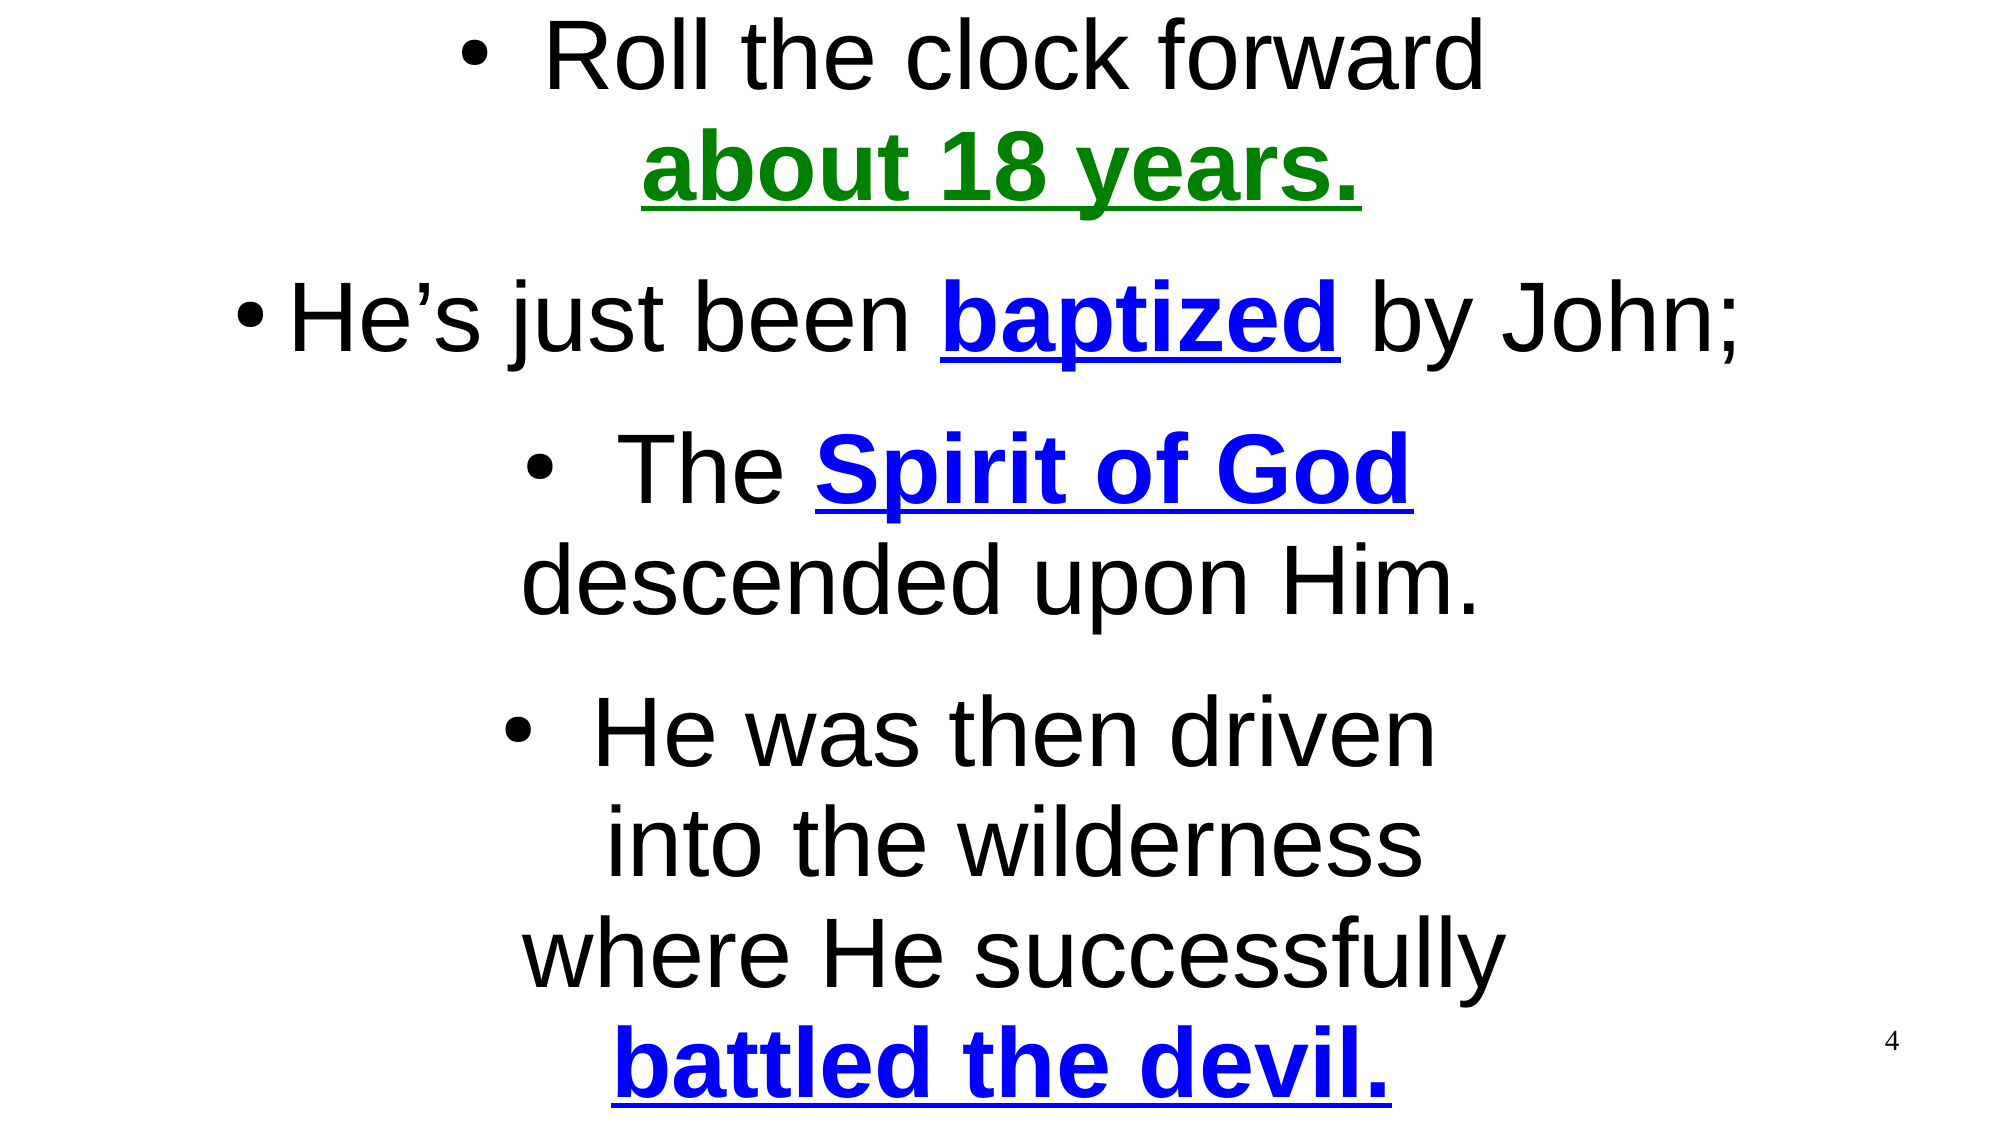

# Roll the clock forward about 18 years.
He’s just been baptized by John;
The Spirit of God
descended upon Him.
He was then driven
into the wilderness
where He successfully
battled the devil.
4